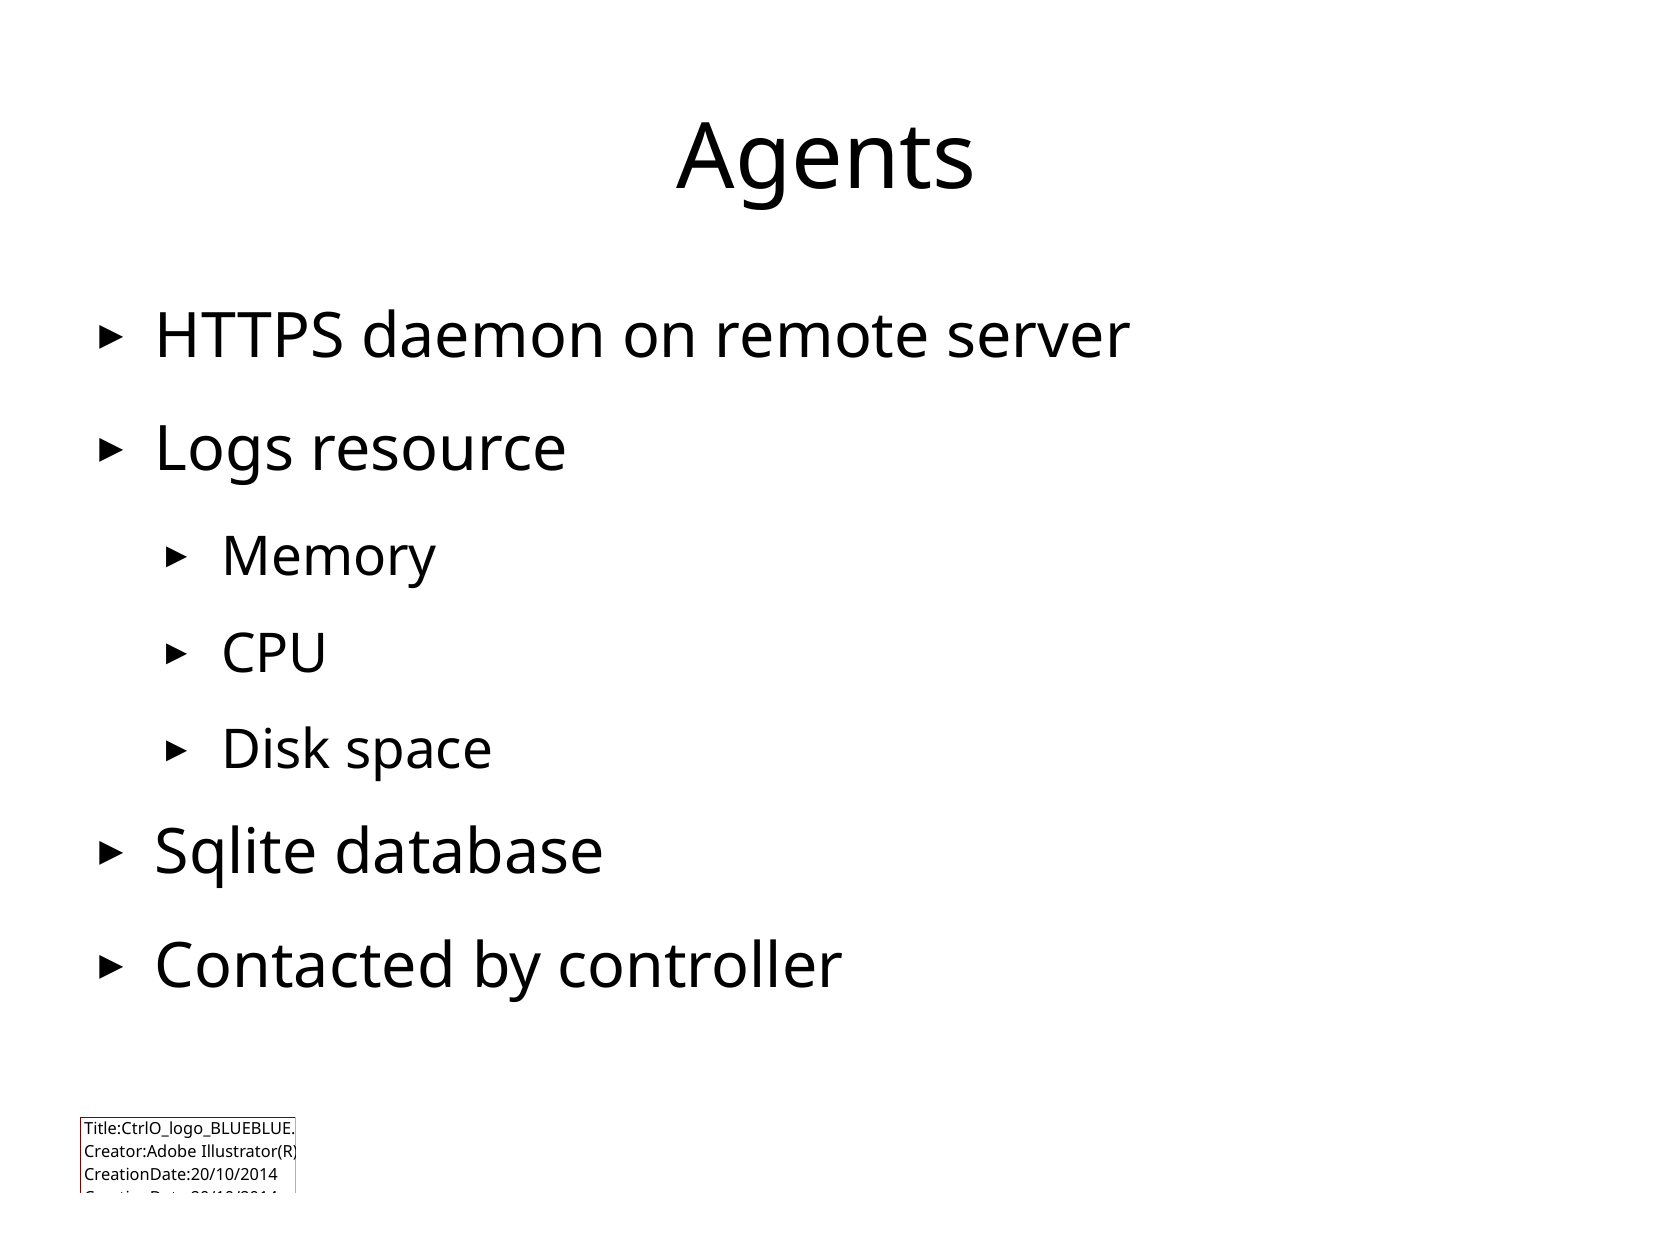

# Agents
HTTPS daemon on remote server
Logs resource
Memory
CPU
Disk space
Sqlite database
Contacted by controller